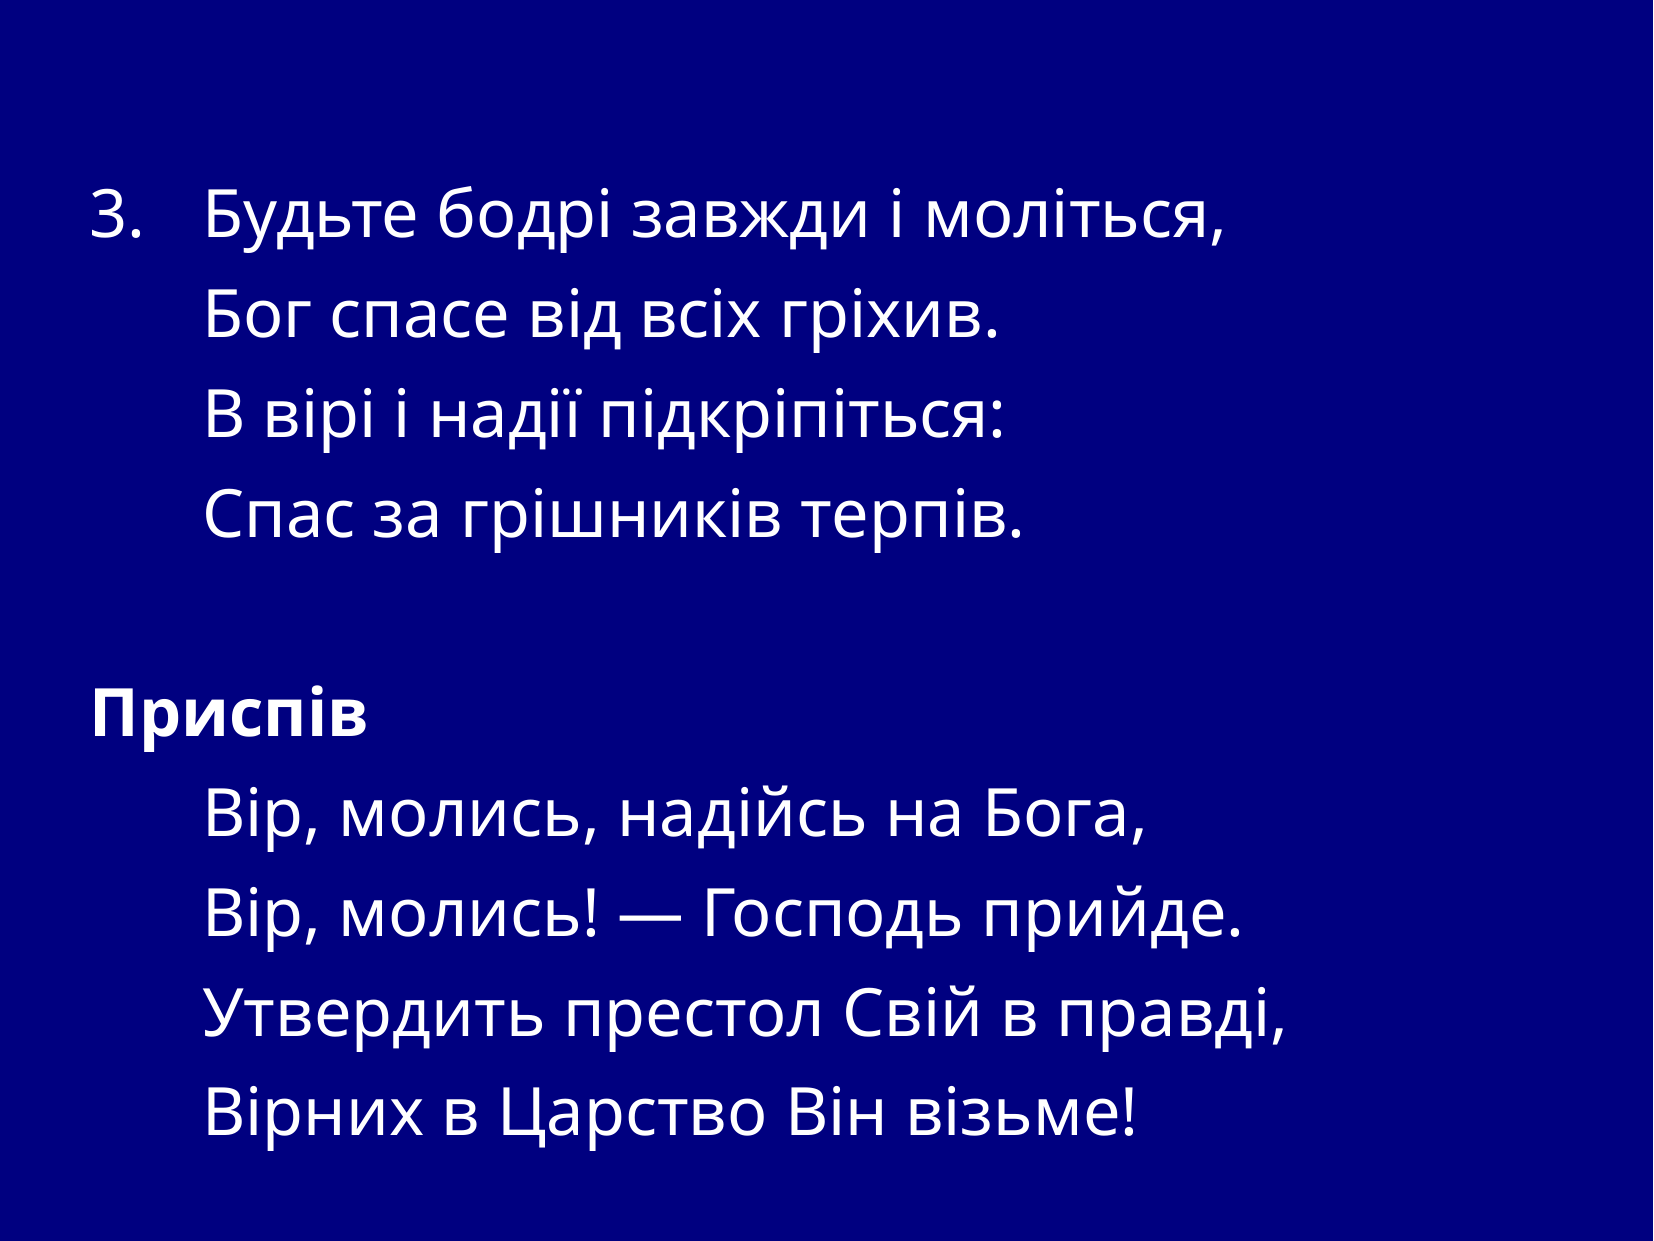

3.	Будьте бодрі завжди і моліться,
	Бог спасе від всіх гріхив.
	В вірі і надії підкріпіться:
	Спас за грішників терпів.
Приспів
	Вір, молись, надійсь на Бога,
	Вір, молись! ― Господь прийде.
	Утвердить престол Свій в правді,
	Вірних в Царство Він візьме!